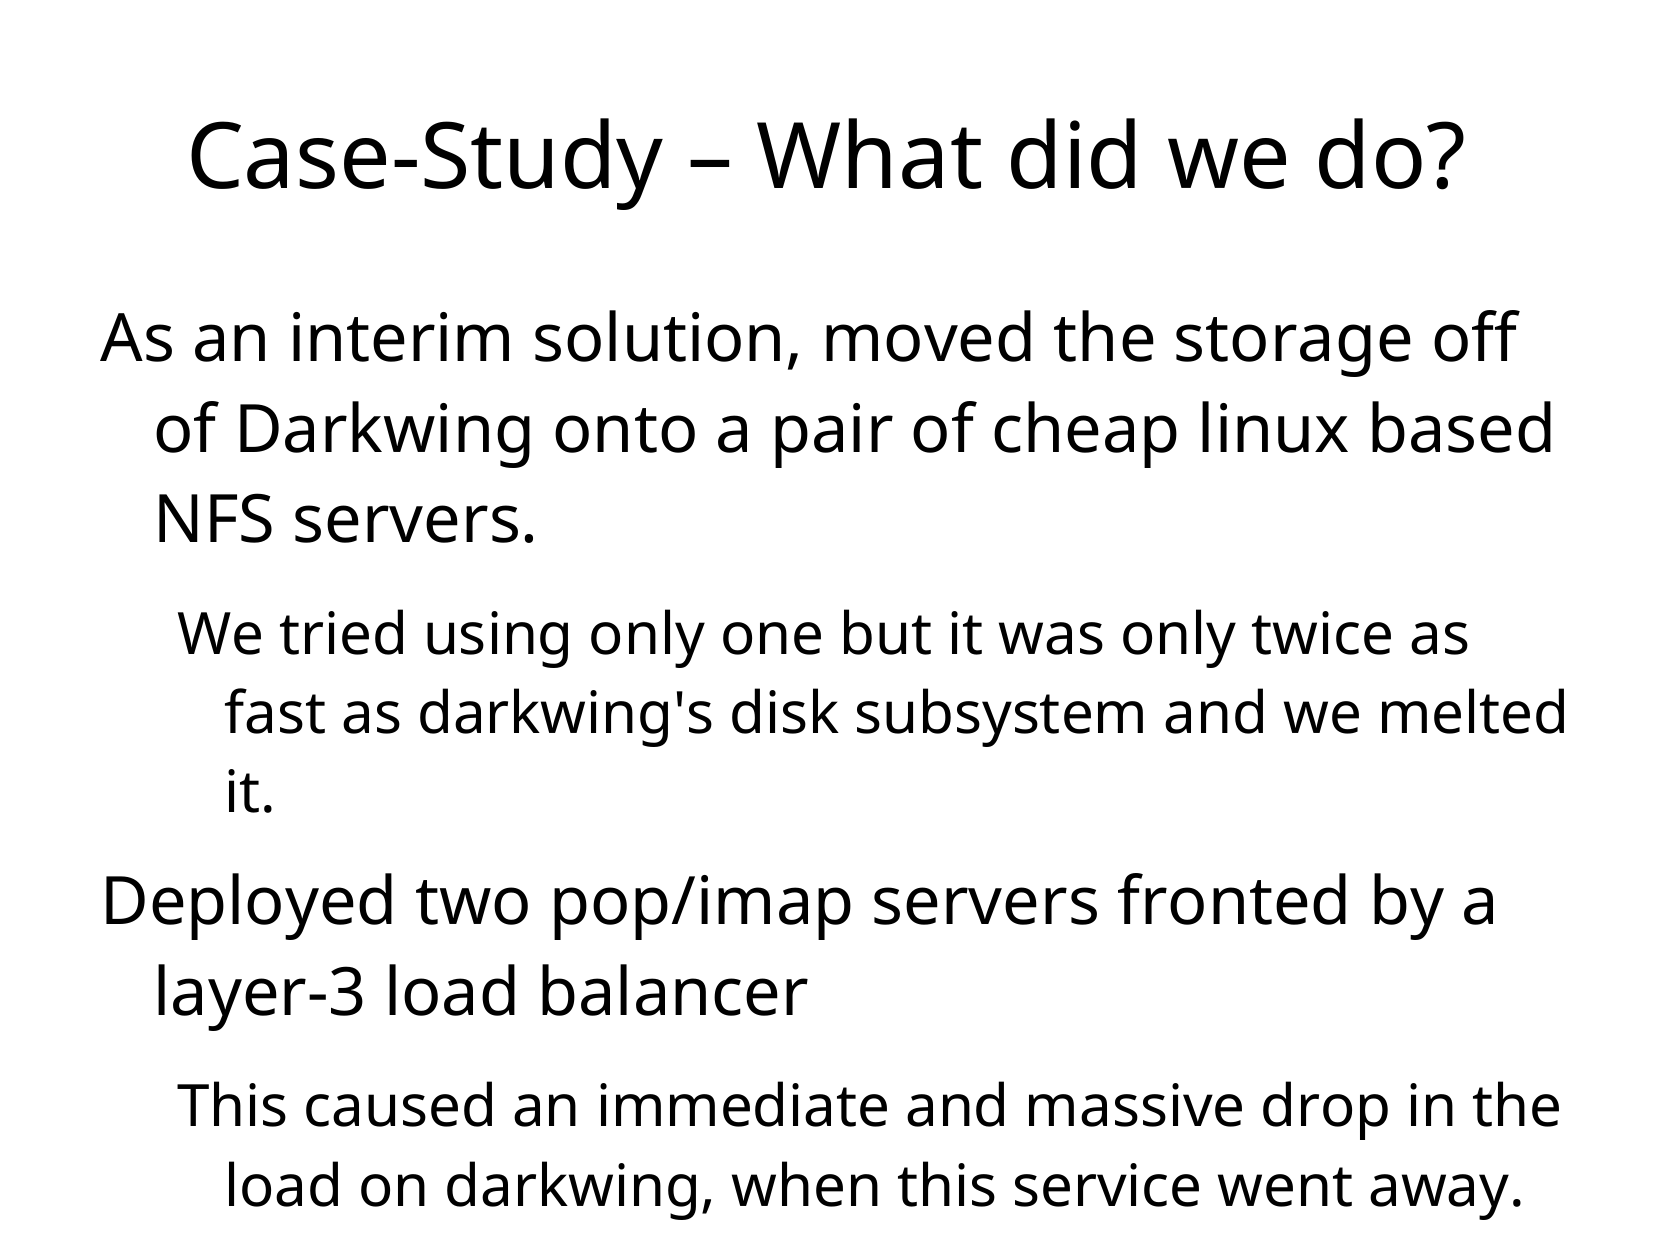

# Case-Study – What did we do?
As an interim solution, moved the storage off of Darkwing onto a pair of cheap linux based NFS servers.
We tried using only one but it was only twice as fast as darkwing's disk subsystem and we melted it.
Deployed two pop/imap servers fronted by a layer-3 load balancer
This caused an immediate and massive drop in the load on darkwing, when this service went away.
Pulled incoming and outgoing smtp off darkwing onto another box.